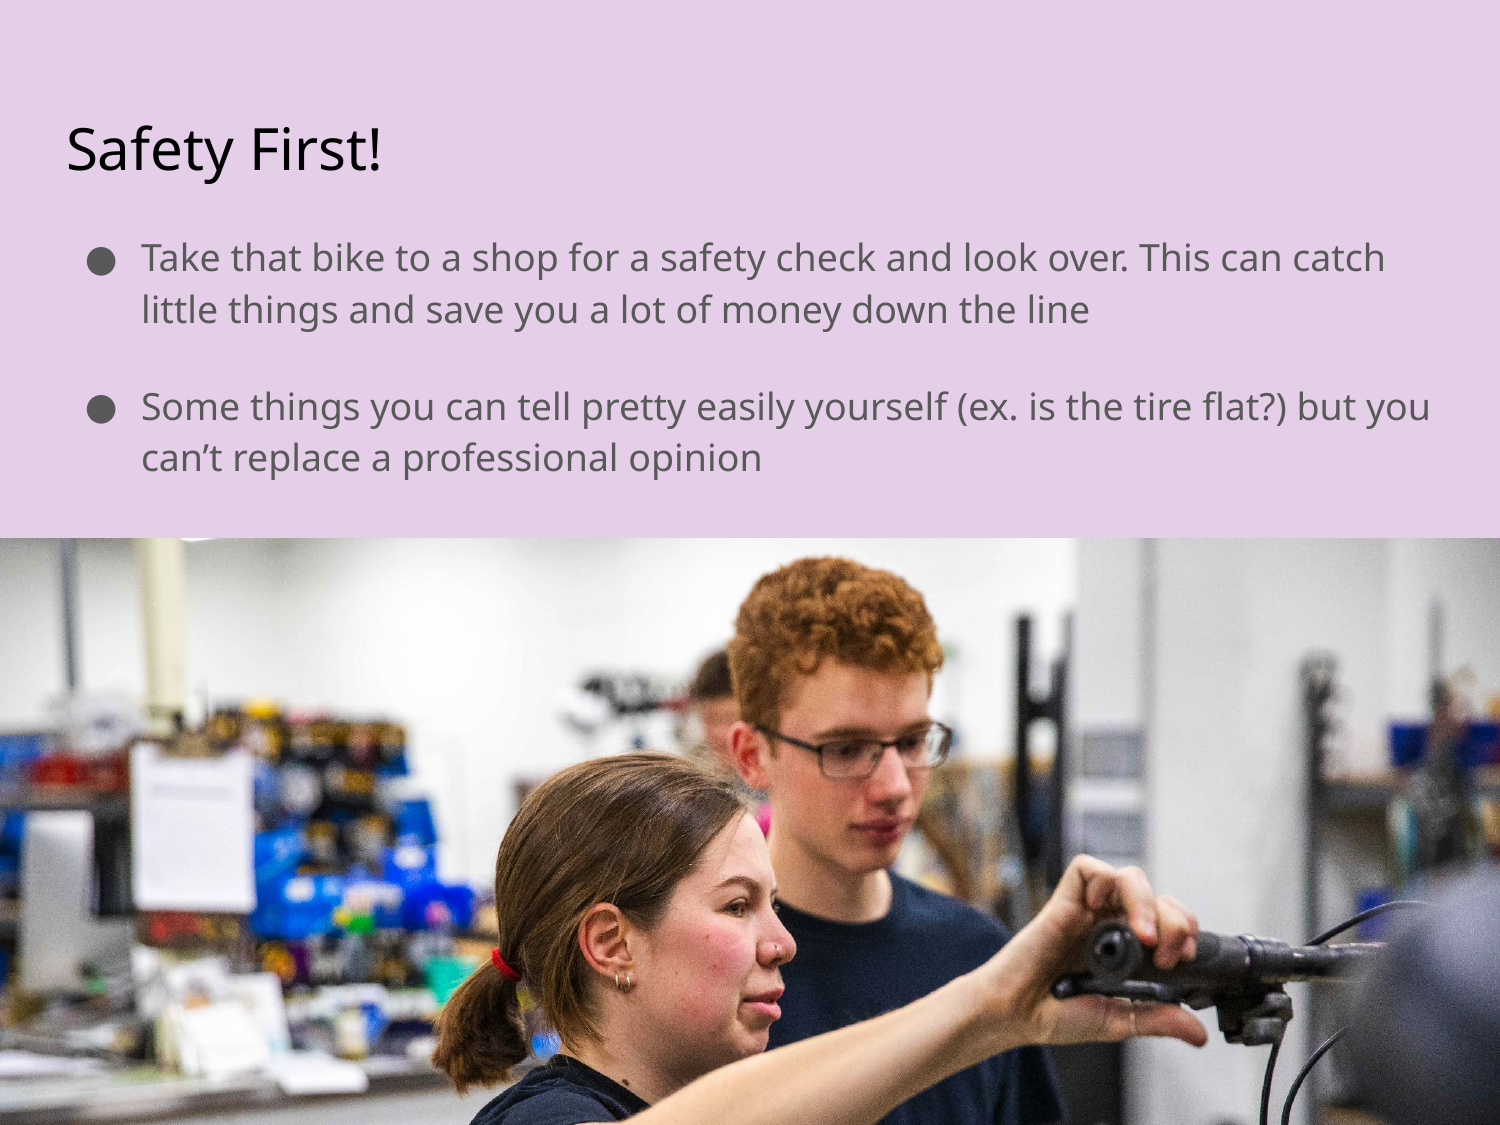

# Safety First!
Take that bike to a shop for a safety check and look over. This can catch little things and save you a lot of money down the line
Some things you can tell pretty easily yourself (ex. is the tire flat?) but you can’t replace a professional opinion